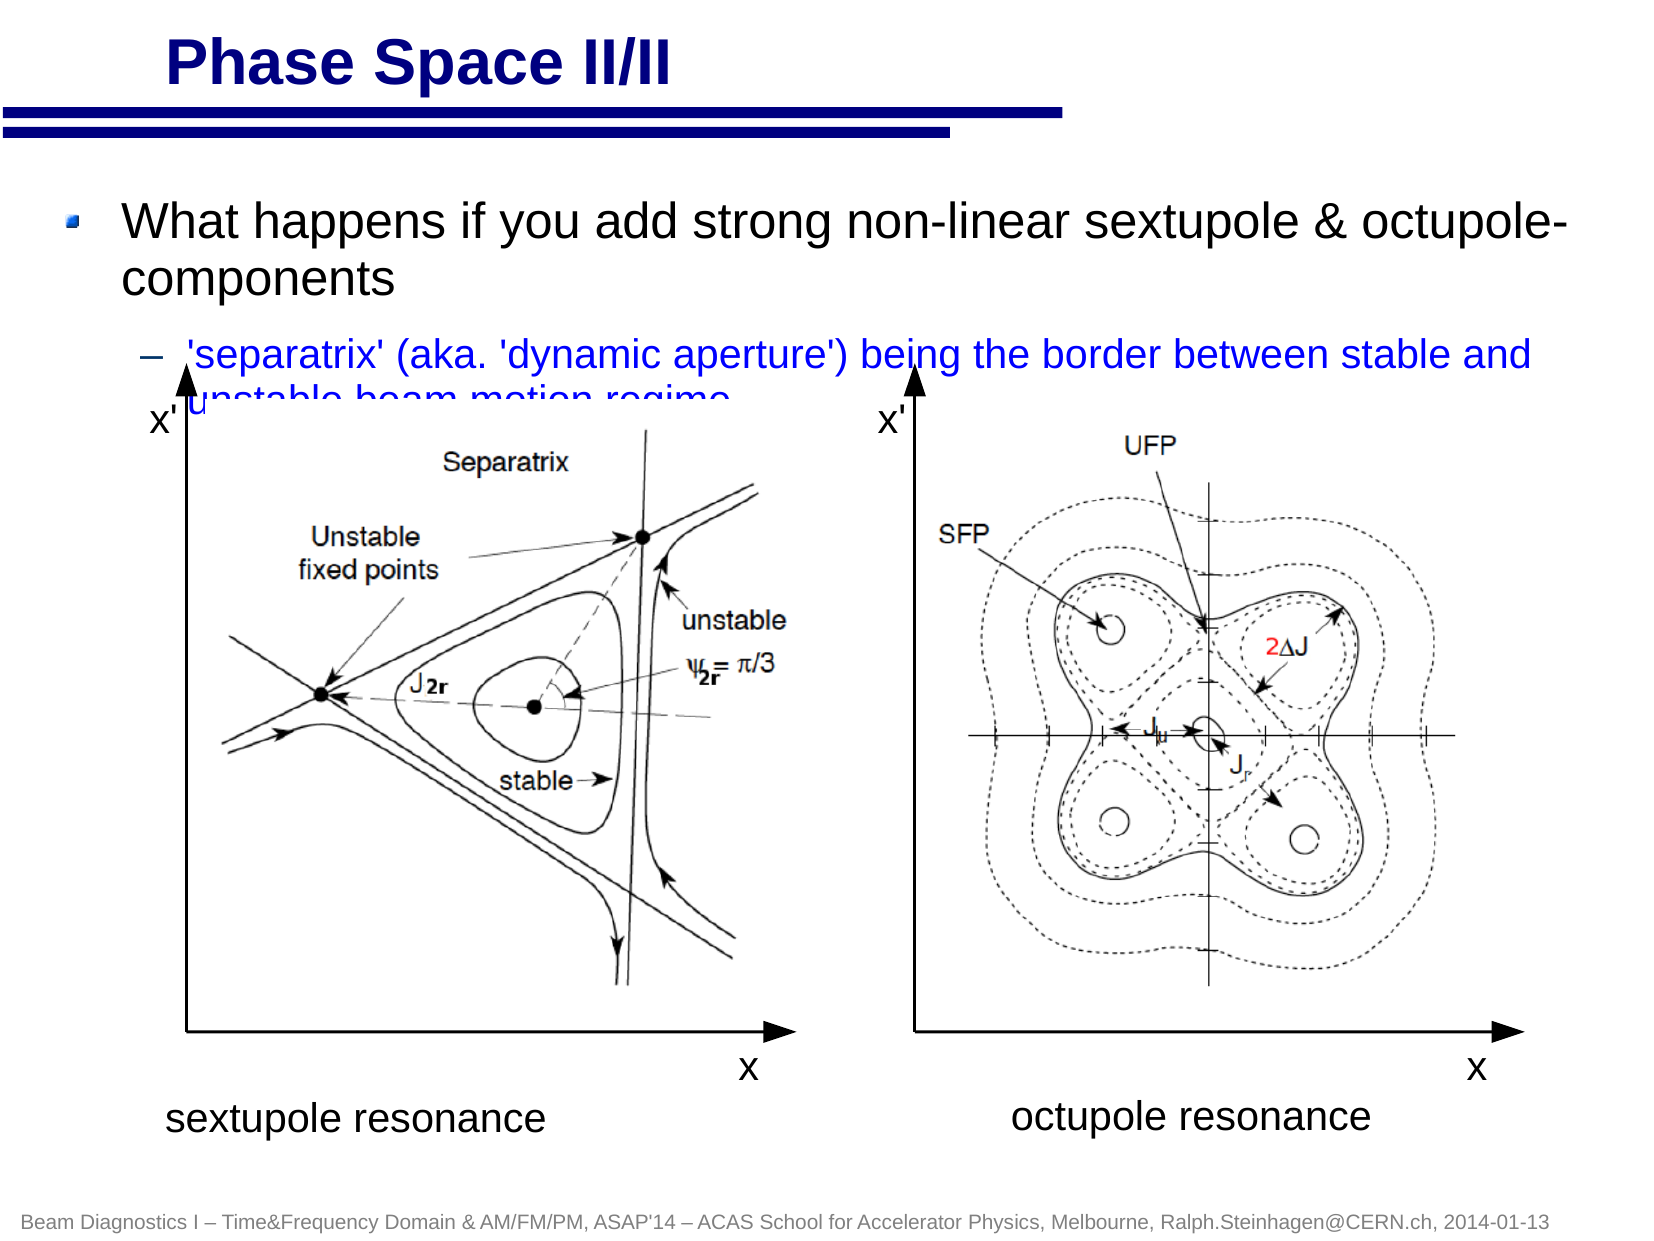

# Phase Space II/II
What happens if you add strong non-linear sextupole & octupole-components
'separatrix' (aka. 'dynamic aperture') being the border between stable and unstable beam motion regime
x'
x'
x
x
octupole resonance
sextupole resonance